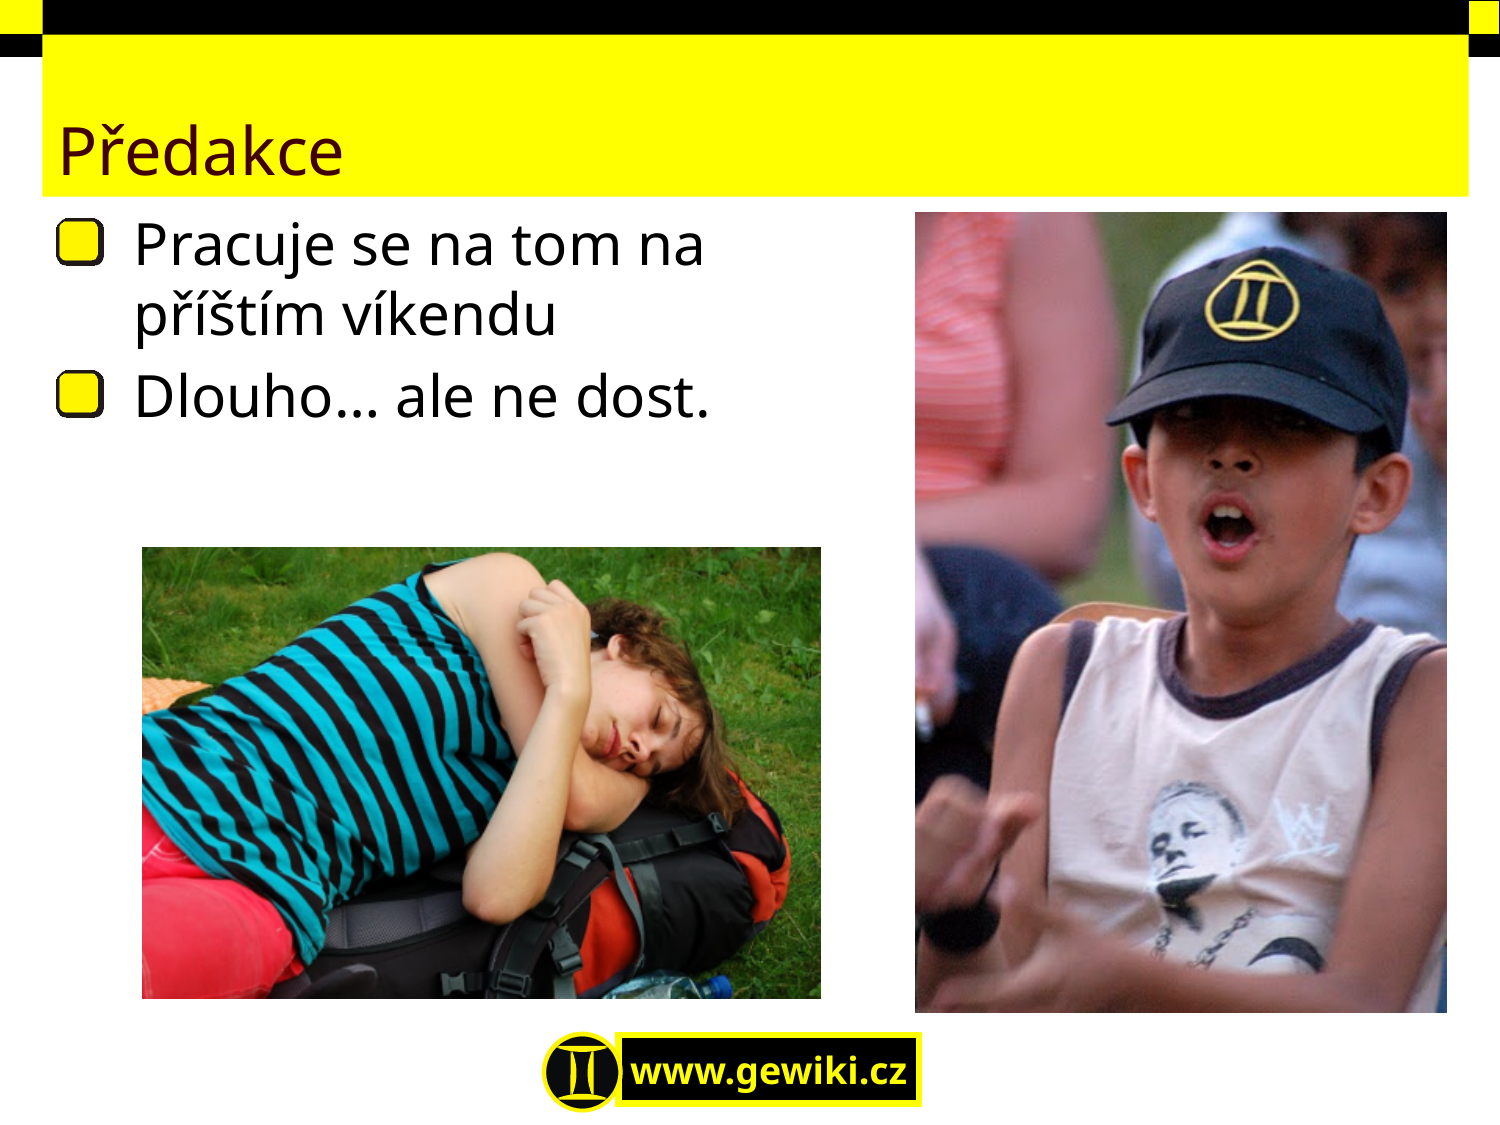

# Předakce
Pracuje se na tom na příštím víkendu
Dlouho… ale ne dost.